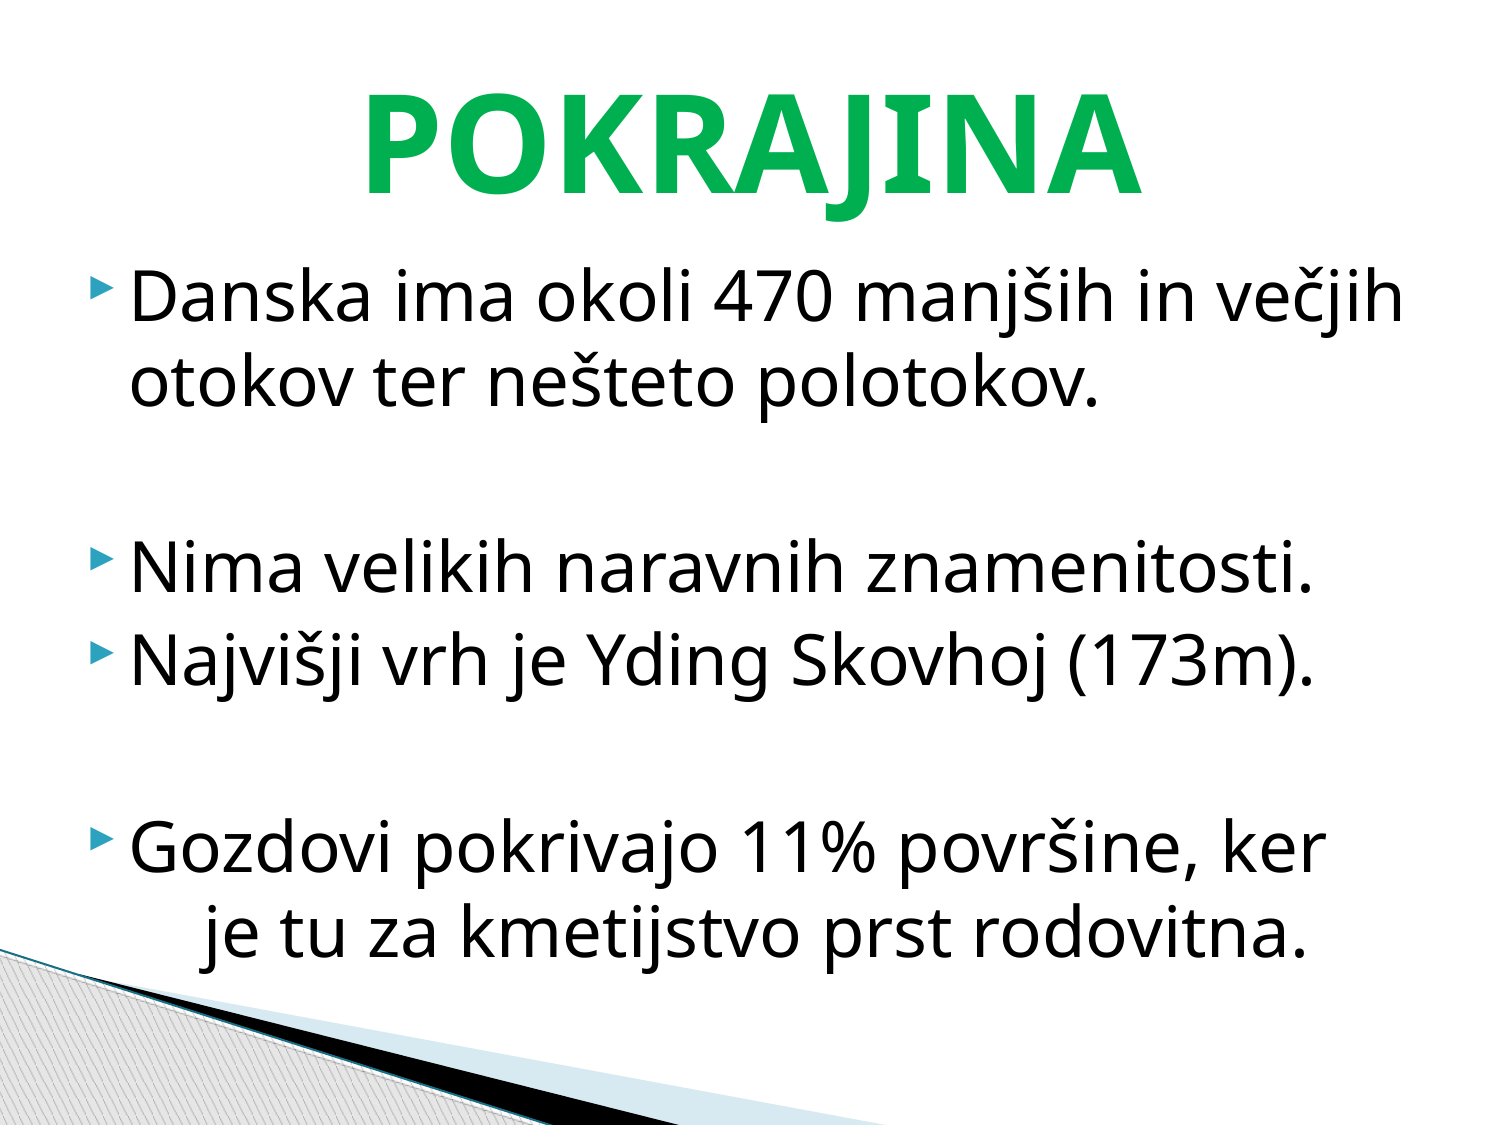

POKRAJINA
# Danska ima okoli 470 manjših in večjih otokov ter nešteto polotokov.
Nima velikih naravnih znamenitosti.
Najvišji vrh je Yding Skovhoj (173m).
Gozdovi pokrivajo 11% površine, ker ….je tu za kmetijstvo prst rodovitna.